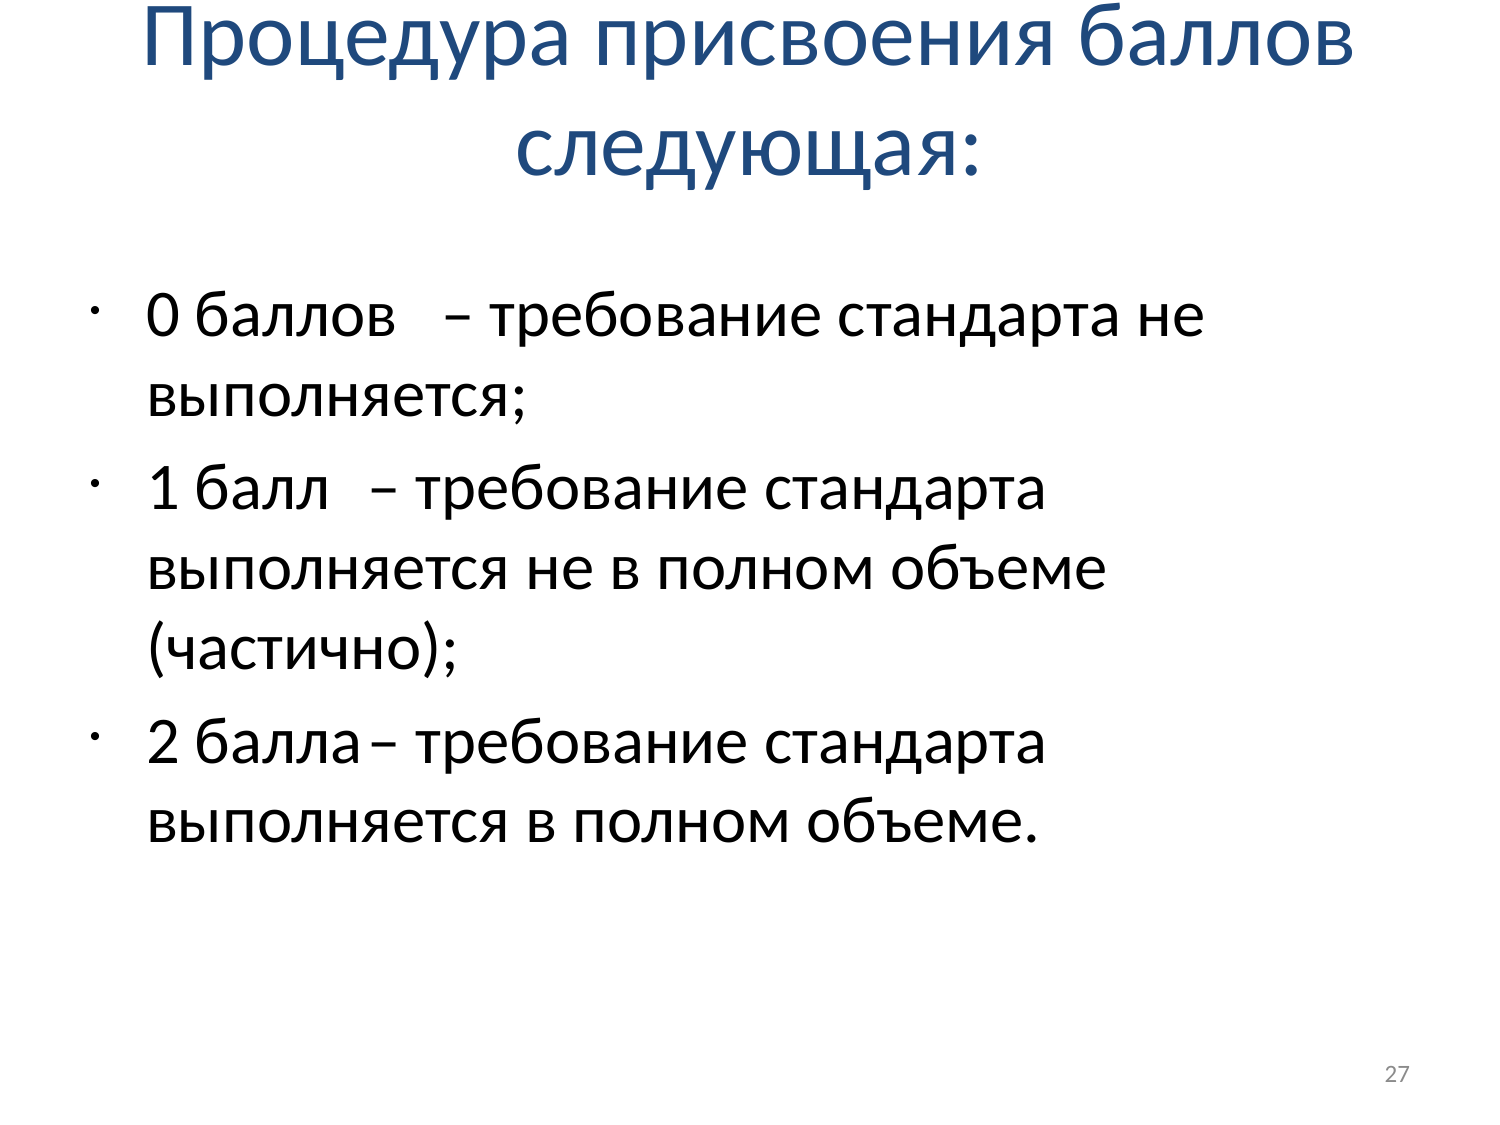

Процедура присвоения баллов следующая:
0 баллов	– требование стандарта не выполняется;
1 балл	– требование стандарта выполняется не в полном объеме (частично);
2 балла	– требование стандарта выполняется в полном объеме.